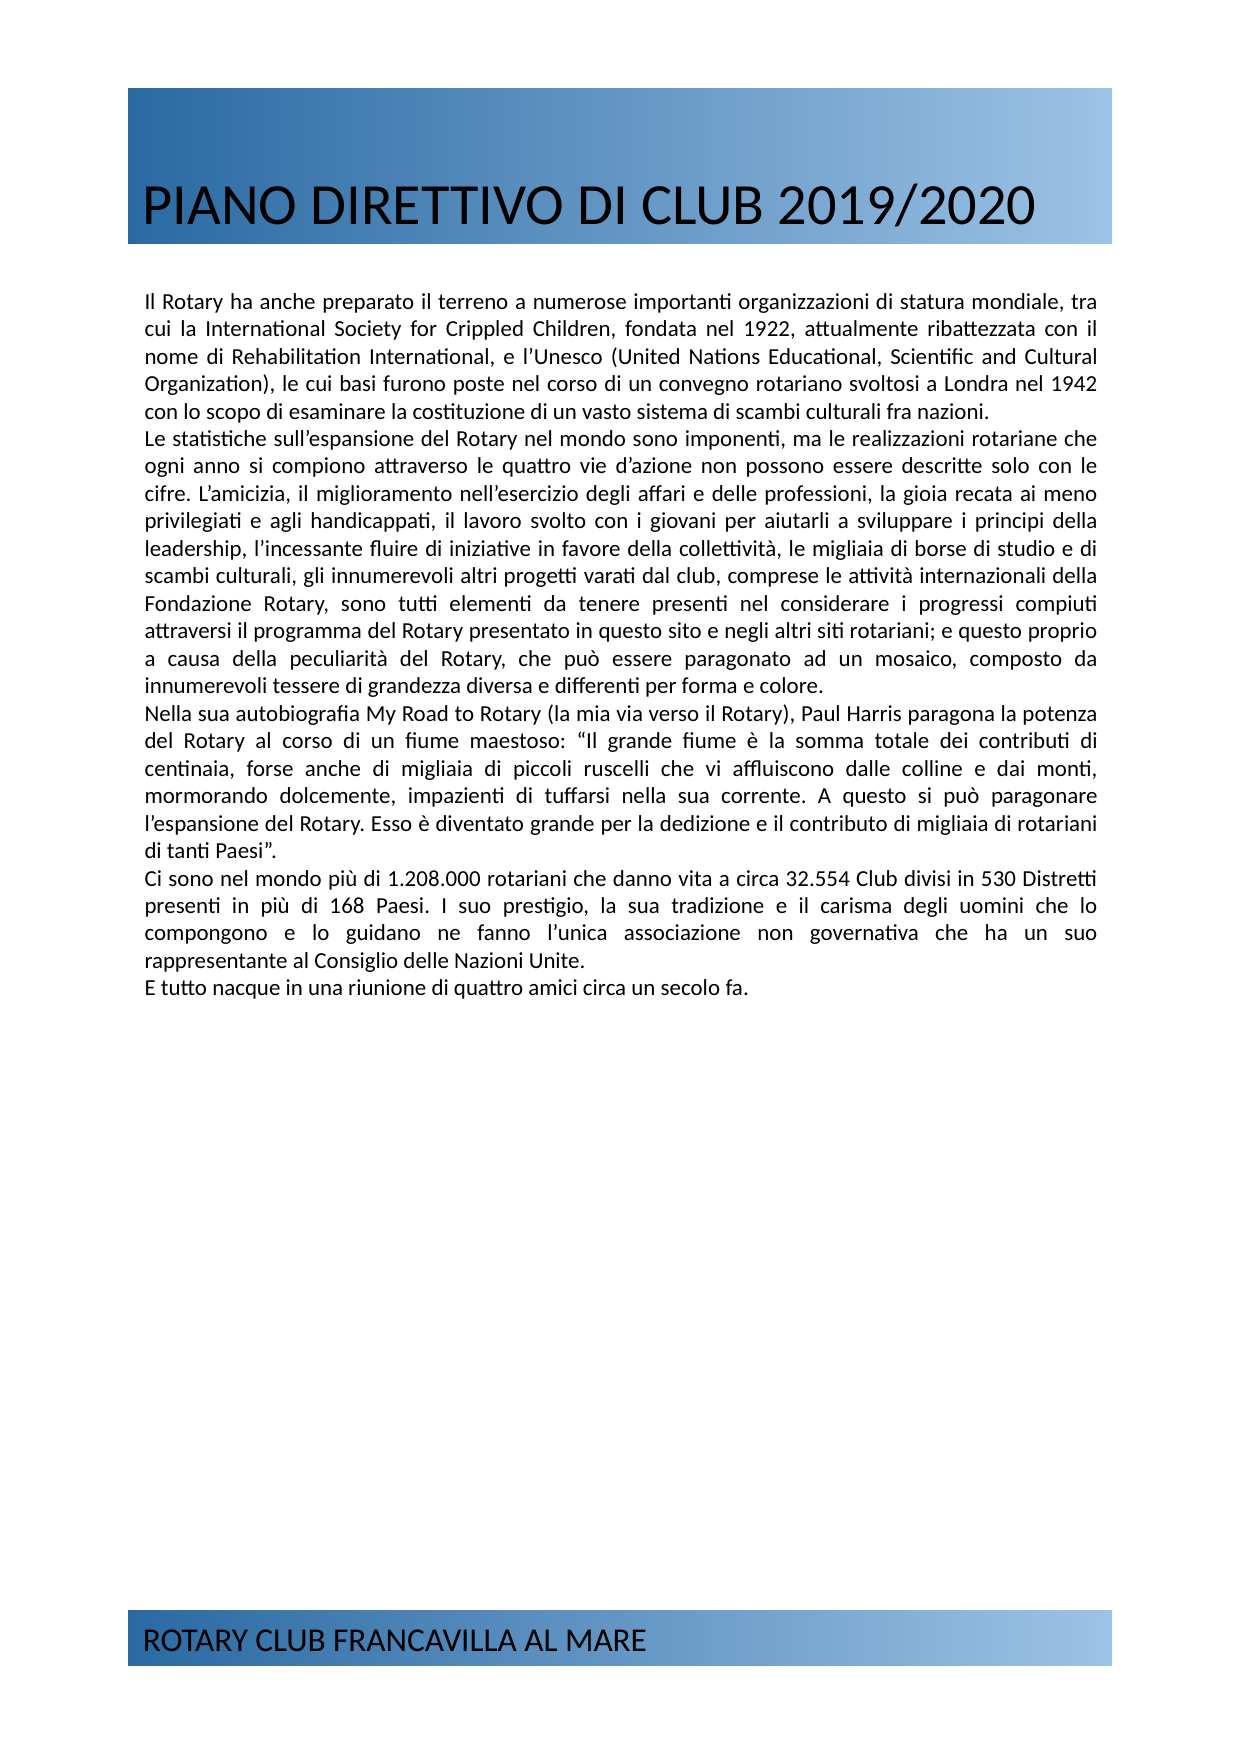

PIANO DIRETTIVO DI CLUB 2019/2020
Il Rotary ha anche preparato il terreno a numerose importanti organizzazioni di statura mondiale, tra cui la International Society for Crippled Children, fondata nel 1922, attualmente ribattezzata con il nome di Rehabilitation International, e l’Unesco (United Nations Educational, Scientific and Cultural Organization), le cui basi furono poste nel corso di un convegno rotariano svoltosi a Londra nel 1942 con lo scopo di esaminare la costituzione di un vasto sistema di scambi culturali fra nazioni.
Le statistiche sull’espansione del Rotary nel mondo sono imponenti, ma le realizzazioni rotariane che ogni anno si compiono attraverso le quattro vie d’azione non possono essere descritte solo con le cifre. L’amicizia, il miglioramento nell’esercizio degli affari e delle professioni, la gioia recata ai meno privilegiati e agli handicappati, il lavoro svolto con i giovani per aiutarli a sviluppare i principi della leadership, l’incessante fluire di iniziative in favore della collettività, le migliaia di borse di studio e di scambi culturali, gli innumerevoli altri progetti varati dal club, comprese le attività internazionali della Fondazione Rotary, sono tutti elementi da tenere presenti nel considerare i progressi compiuti attraversi il programma del Rotary presentato in questo sito e negli altri siti rotariani; e questo proprio a causa della peculiarità del Rotary, che può essere paragonato ad un mosaico, composto da innumerevoli tessere di grandezza diversa e differenti per forma e colore.
Nella sua autobiografia My Road to Rotary (la mia via verso il Rotary), Paul Harris paragona la potenza del Rotary al corso di un fiume maestoso: “Il grande fiume è la somma totale dei contributi di centinaia, forse anche di migliaia di piccoli ruscelli che vi affluiscono dalle colline e dai monti, mormorando dolcemente, impazienti di tuffarsi nella sua corrente. A questo si può paragonare l’espansione del Rotary. Esso è diventato grande per la dedizione e il contributo di migliaia di rotariani di tanti Paesi”.
Ci sono nel mondo più di 1.208.000 rotariani che danno vita a circa 32.554 Club divisi in 530 Distretti presenti in più di 168 Paesi. I suo prestigio, la sua tradizione e il carisma degli uomini che lo compongono e lo guidano ne fanno l’unica associazione non governativa che ha un suo rappresentante al Consiglio delle Nazioni Unite.
E tutto nacque in una riunione di quattro amici circa un secolo fa.
ROTARY CLUB FRANCAVILLA AL MARE